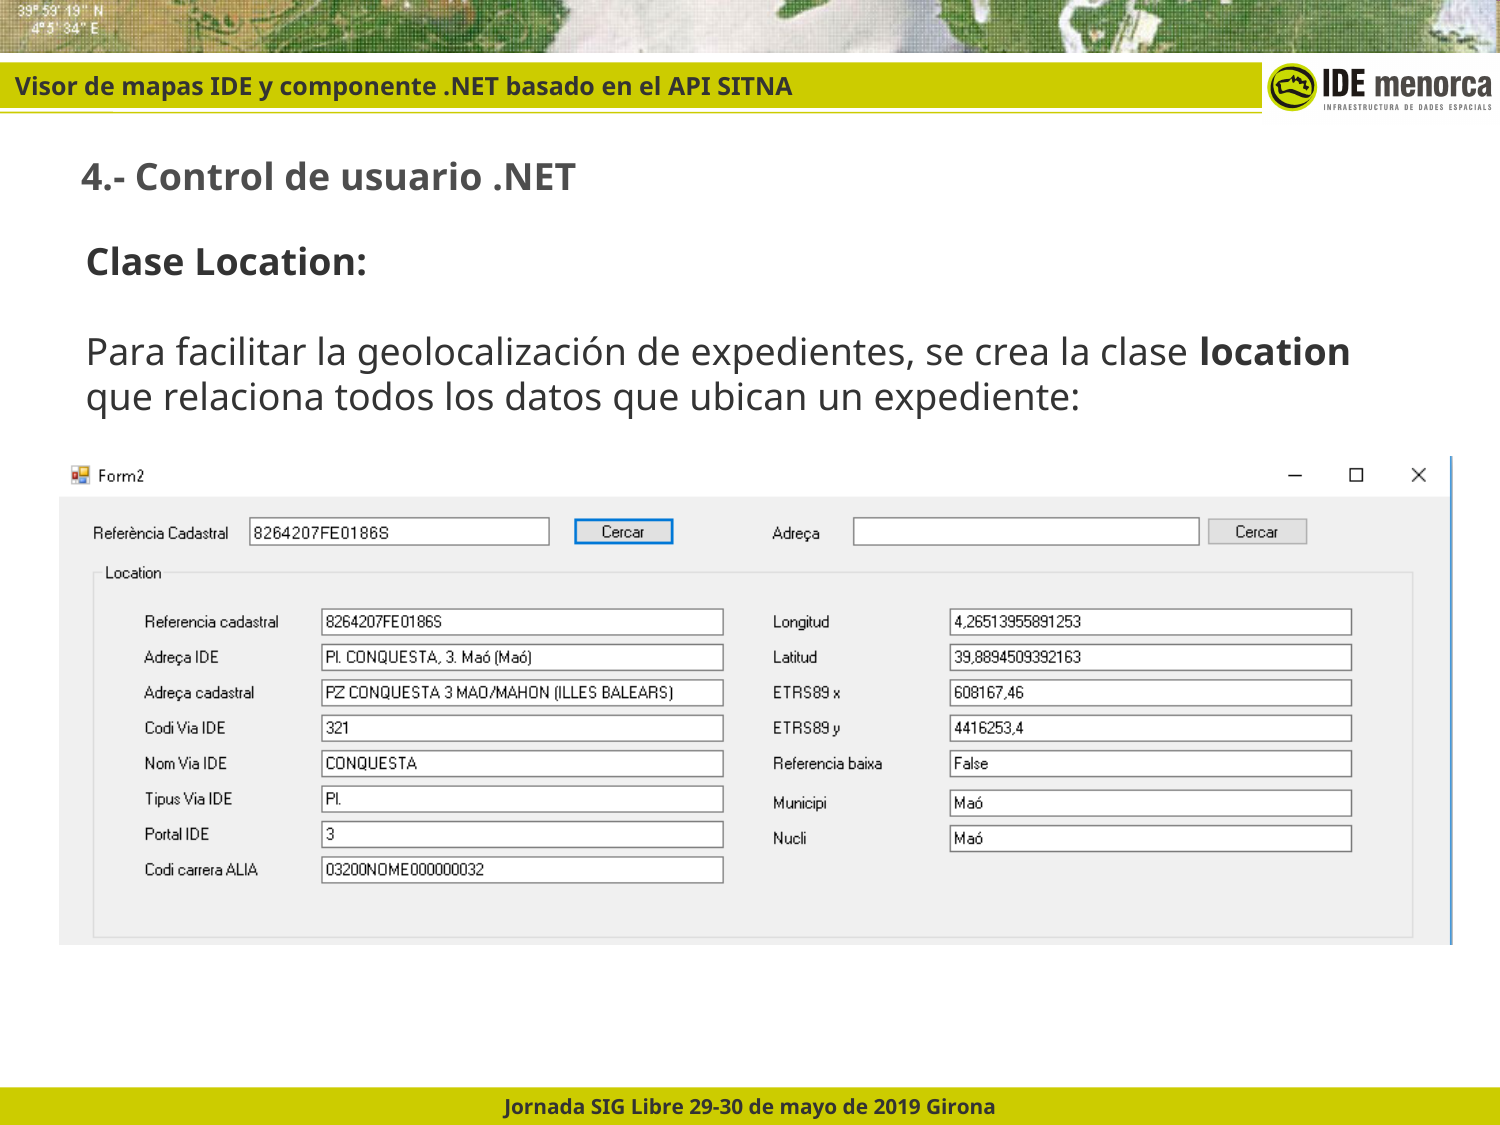

Visor de mapas IDE y componente .NET basado en el API SITNA
4.- Control de usuario .NET
Clase Location:
Para facilitar la geolocalización de expedientes, se crea la clase location que relaciona todos los datos que ubican un expediente:
Parámetros Salida:
- Dirección normalizada IDE Menorca
- Dirección normalizada Catastro
- Referencia Catastral (de baja o no)
- Coordenadas LON/LAT
- Coordenadas UTMX/UTMY
- Nombre, código y tipo de vía
- Portal
- Municipio y núcleo de población
Parámetros Entrada:
- Dirección sin normalizar o
- Referencia Catastral o
- Coordenadas
Jornada SIG Libre 29-30 de mayo de 2019 Girona